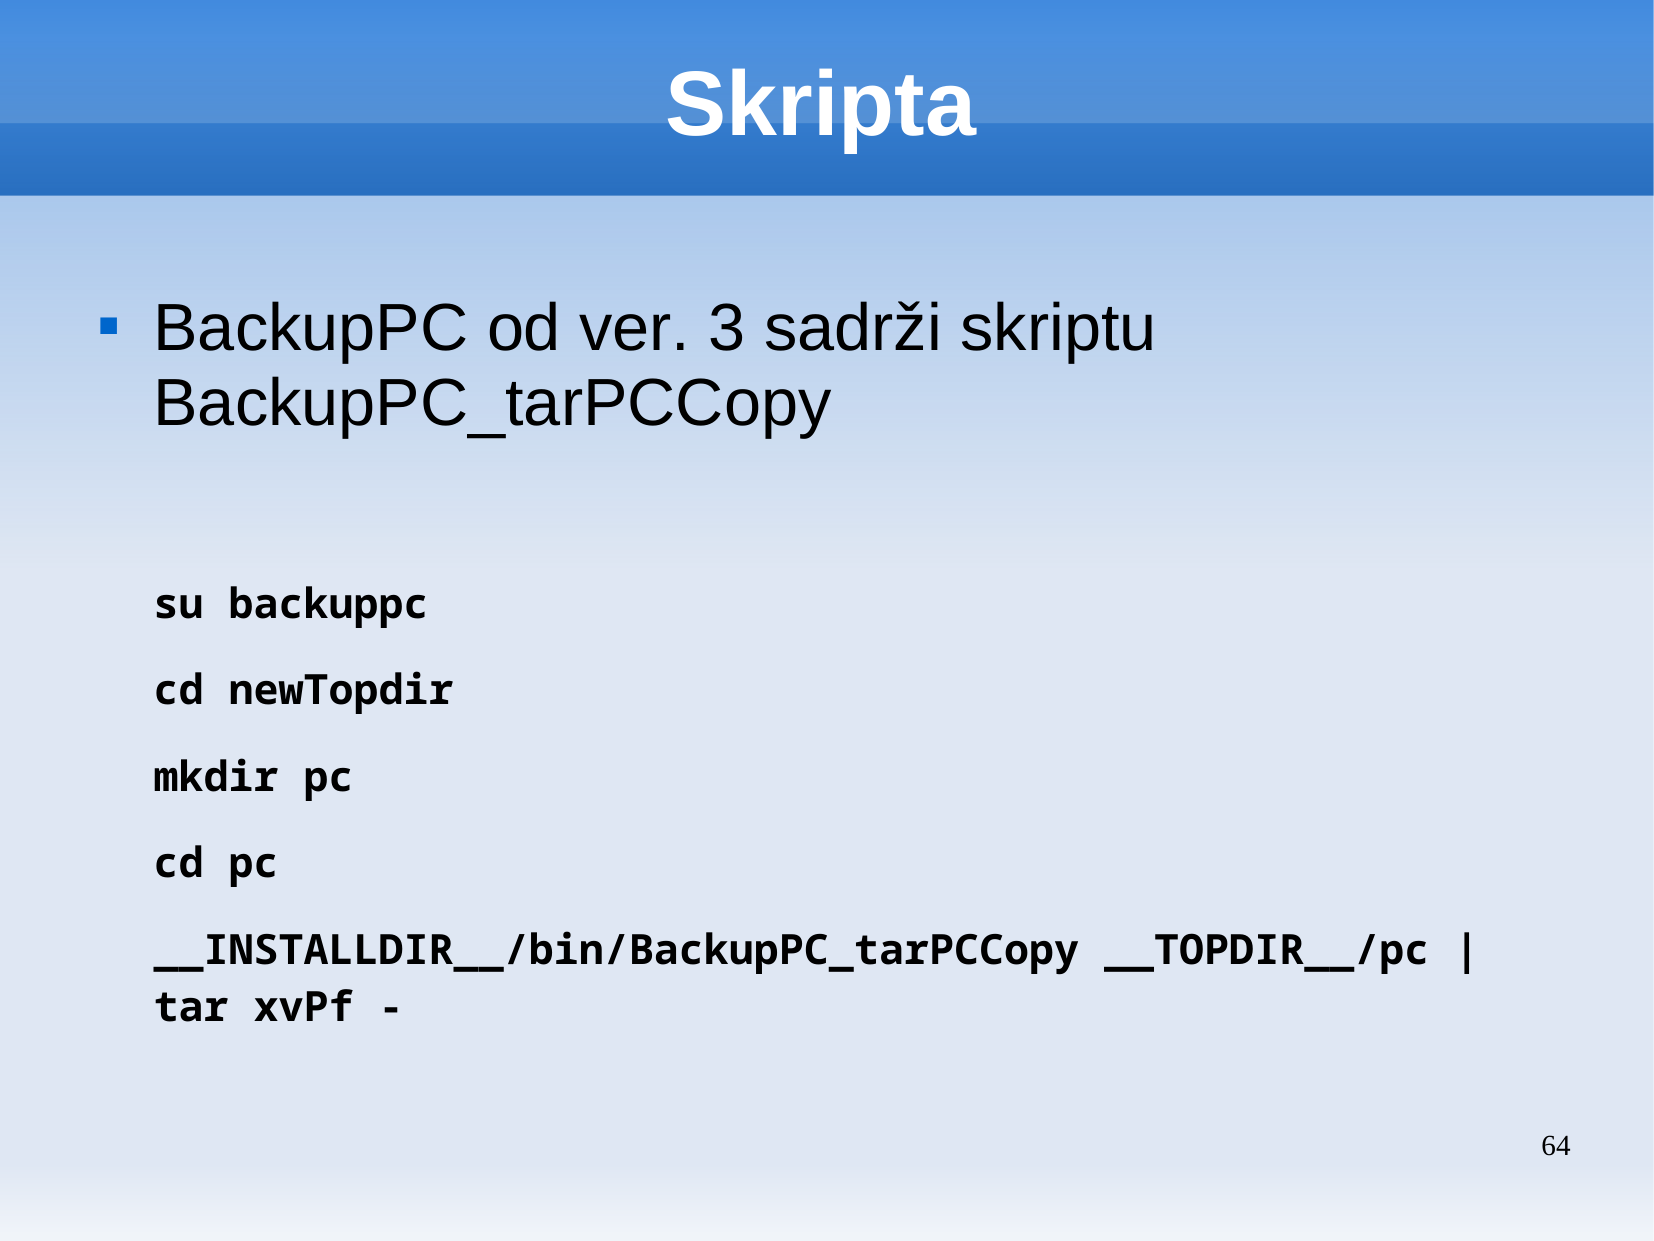

# Skripta
BackupPC od ver. 3 sadrži skriptu BackupPC_tarPCCopy
su backuppc
cd newTopdir
mkdir pc
cd pc
__INSTALLDIR__/bin/BackupPC_tarPCCopy __TOPDIR__/pc | tar xvPf -
64